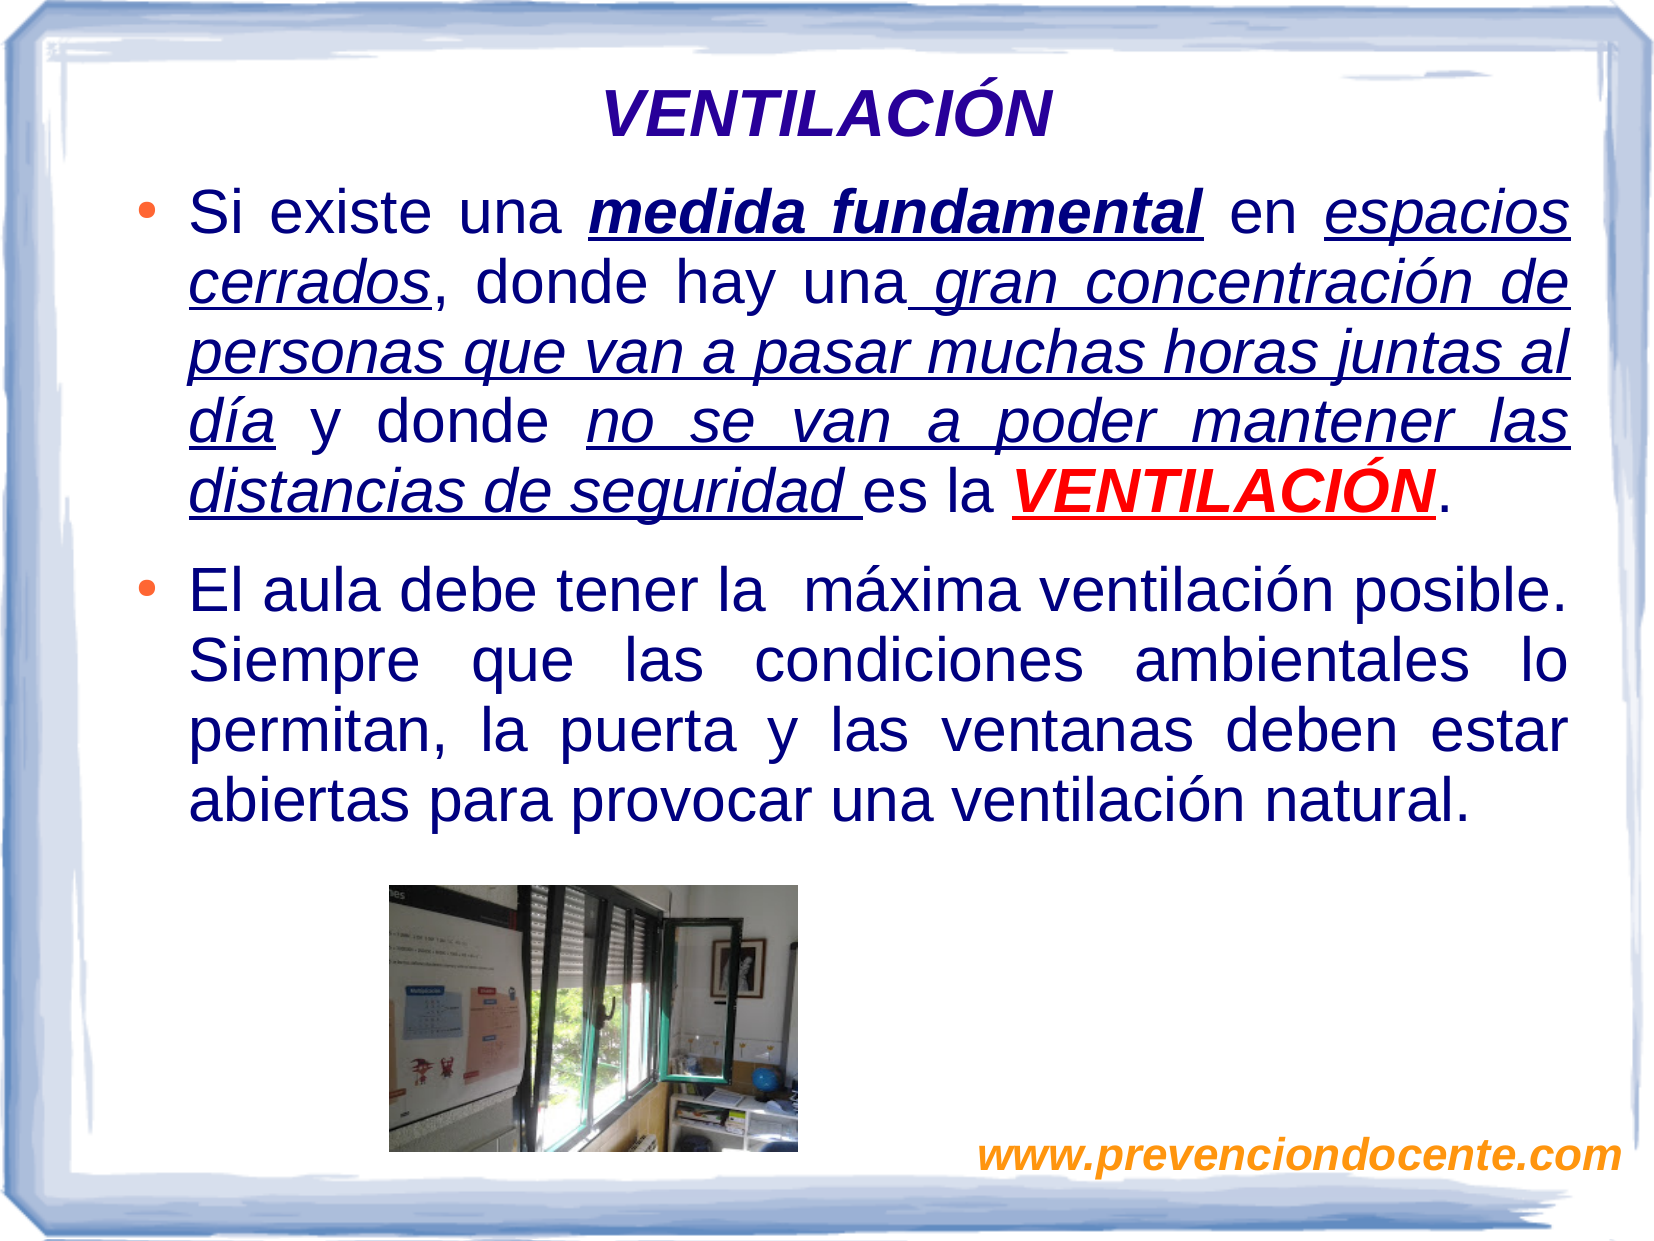

# VENTILACIÓN
Si existe una medida fundamental en espacios cerrados, donde hay una gran concentración de personas que van a pasar muchas horas juntas al día y donde no se van a poder mantener las distancias de seguridad es la VENTILACIÓN.
El aula debe tener la máxima ventilación posible. Siempre que las condiciones ambientales lo permitan, la puerta y las ventanas deben estar abiertas para provocar una ventilación natural.
www.prevenciondocente.com